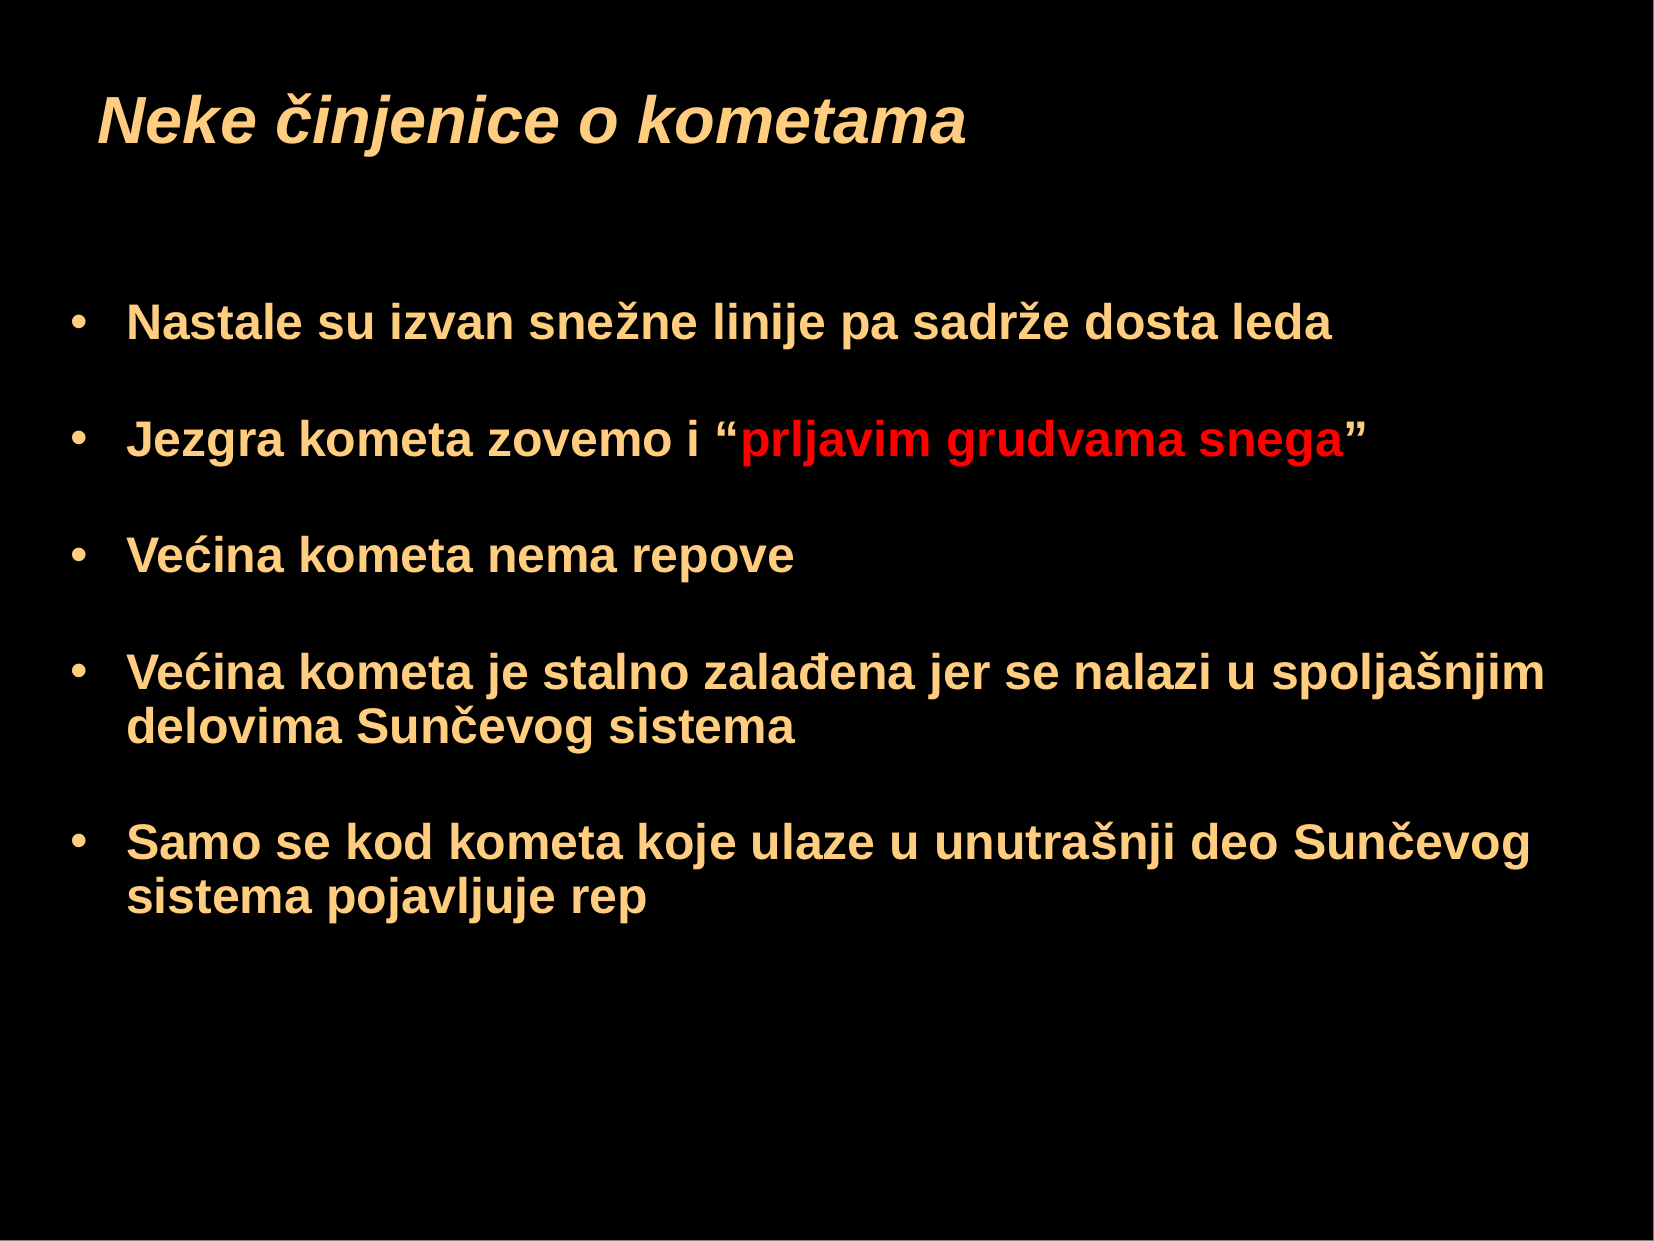

Neke činjenice o kometama
Nastale su izvan snežne linije pa sadrže dosta leda
Jezgra kometa zovemo i “prljavim grudvama snega”
Većina kometa nema repove
Većina kometa je stalno zalađena jer se nalazi u spoljašnjim delovima Sunčevog sistema
Samo se kod kometa koje ulaze u unutrašnji deo Sunčevog sistema pojavljuje rep